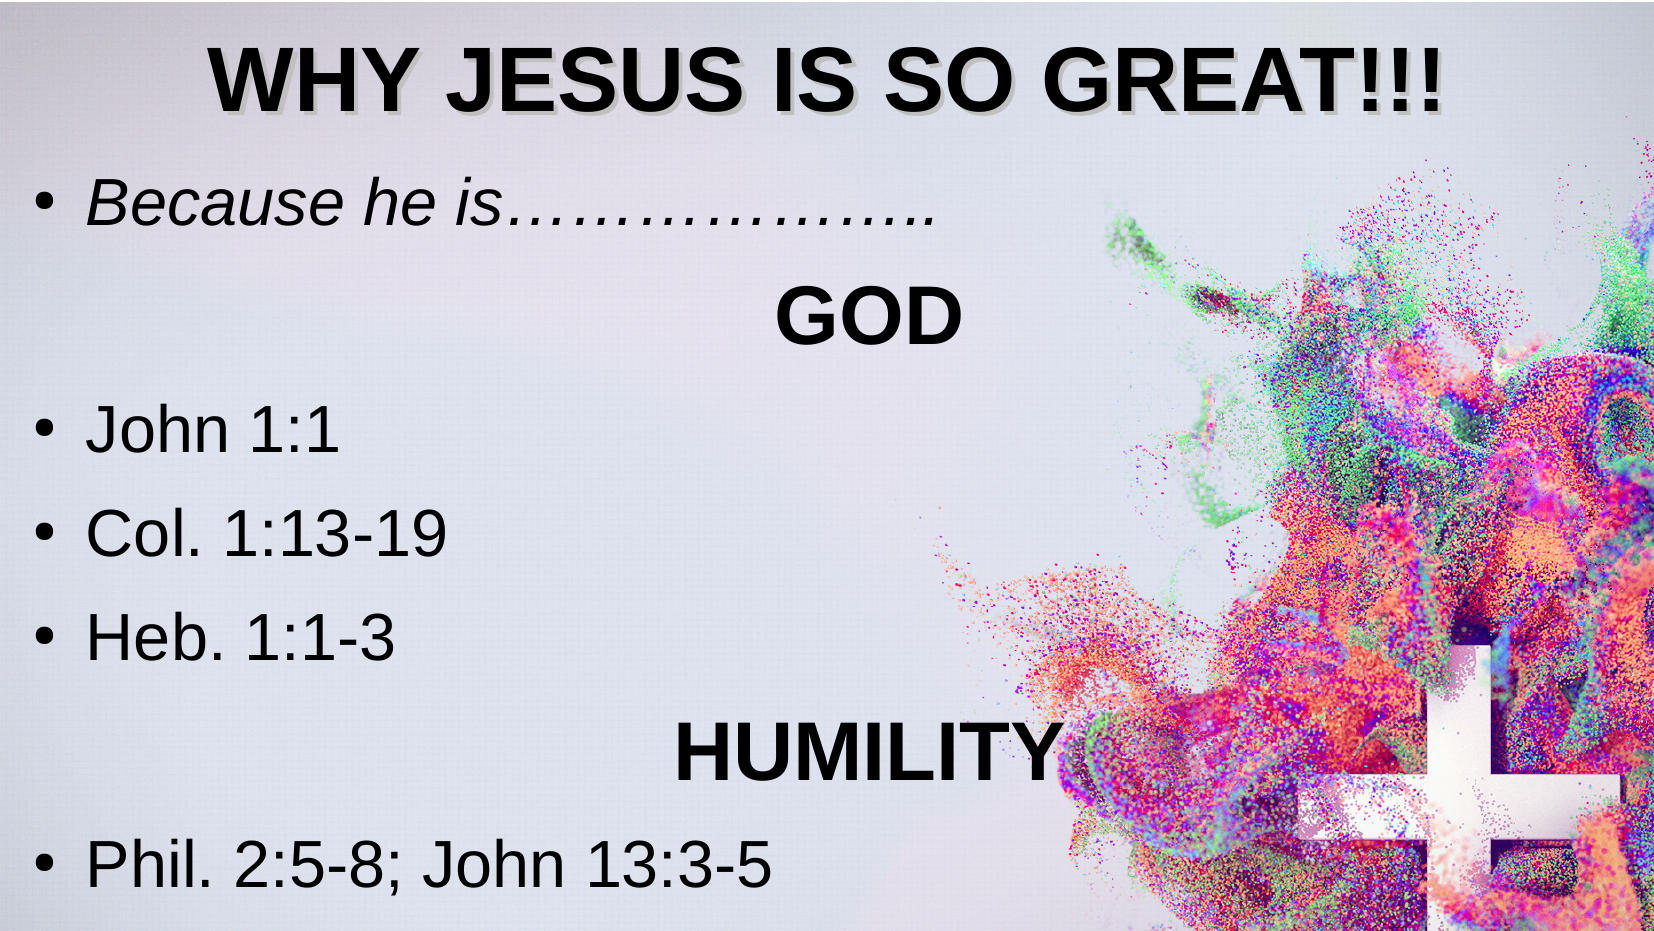

# WHY JESUS IS SO GREAT!!!
Because he is………………..
GOD
John 1:1
Col. 1:13-19
Heb. 1:1-3
HUMILITY
Phil. 2:5-8; John 13:3-5